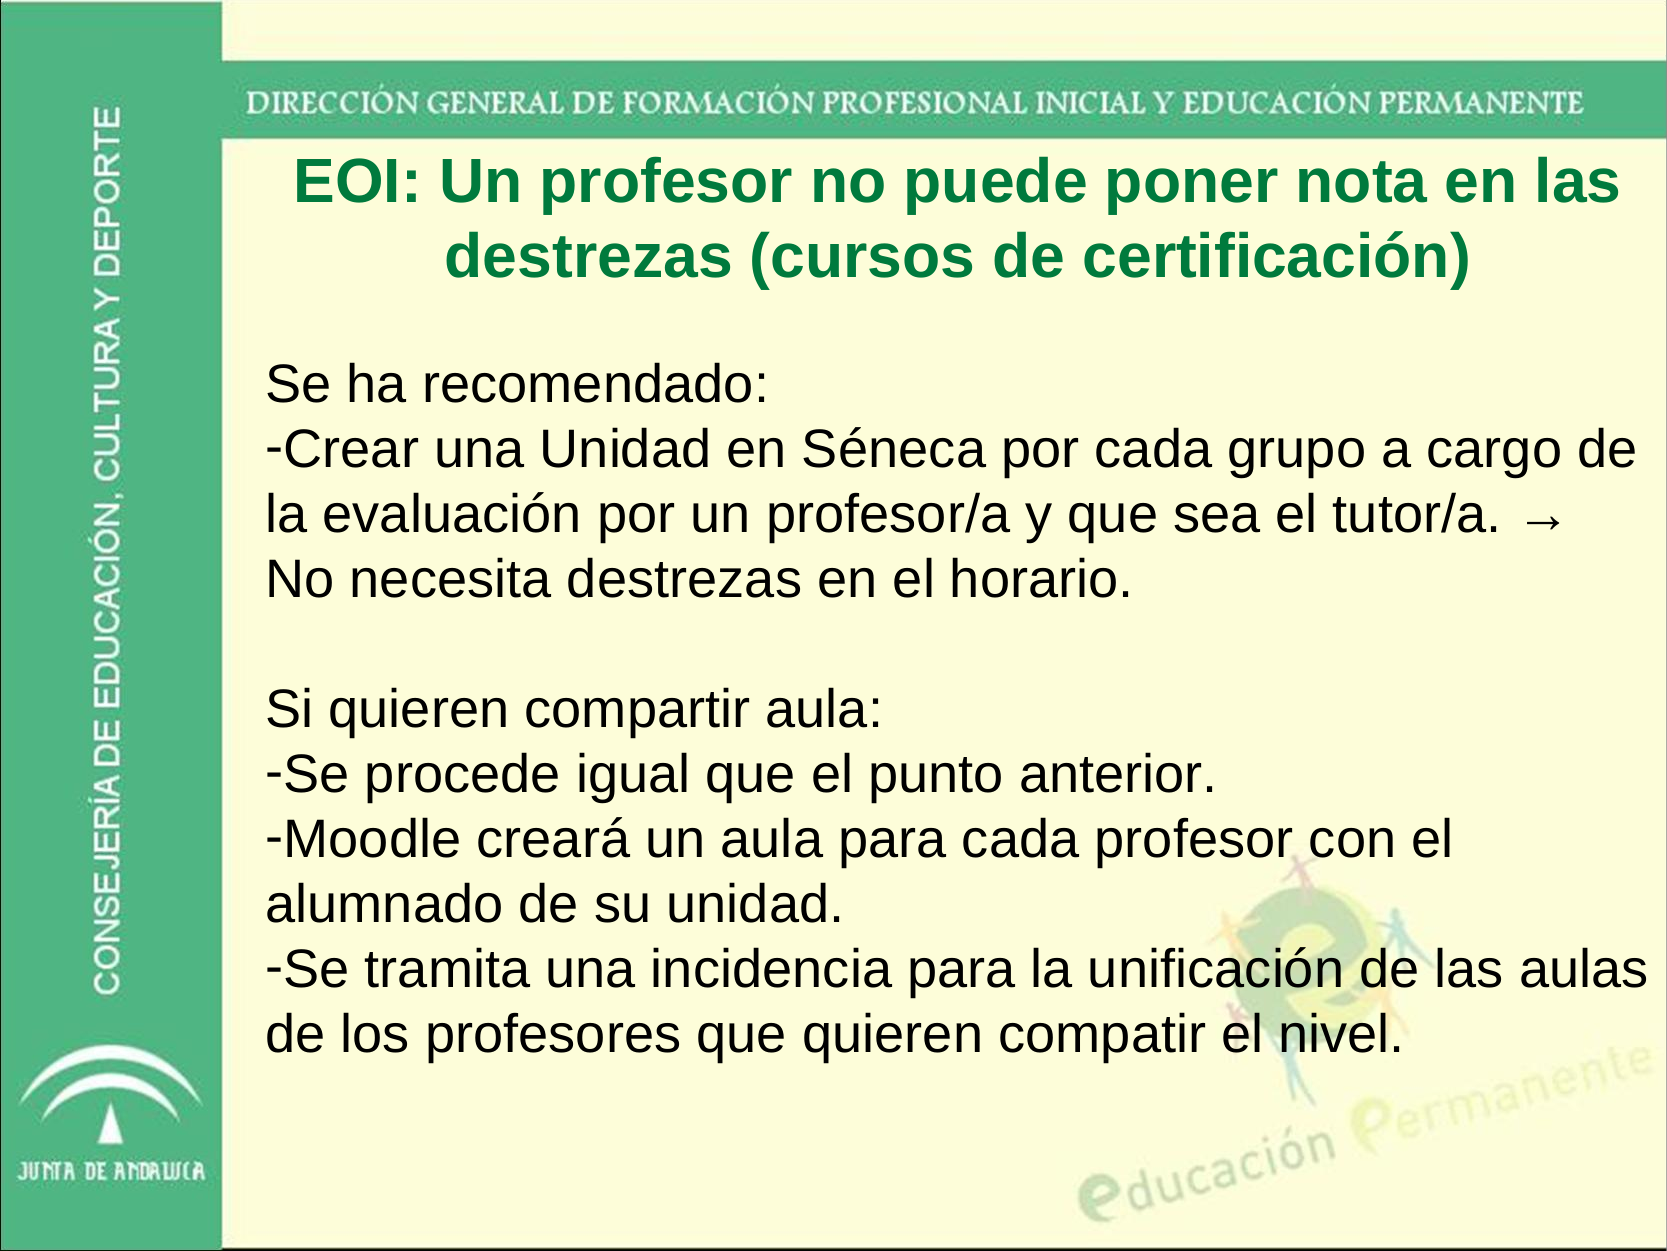

# EOI: Un profesor no puede poner nota en las destrezas (cursos de certificación)
Se ha recomendado:
Crear una Unidad en Séneca por cada grupo a cargo de la evaluación por un profesor/a y que sea el tutor/a. → No necesita destrezas en el horario.
Si quieren compartir aula:
Se procede igual que el punto anterior.
Moodle creará un aula para cada profesor con el alumnado de su unidad.
Se tramita una incidencia para la unificación de las aulas de los profesores que quieren compatir el nivel.